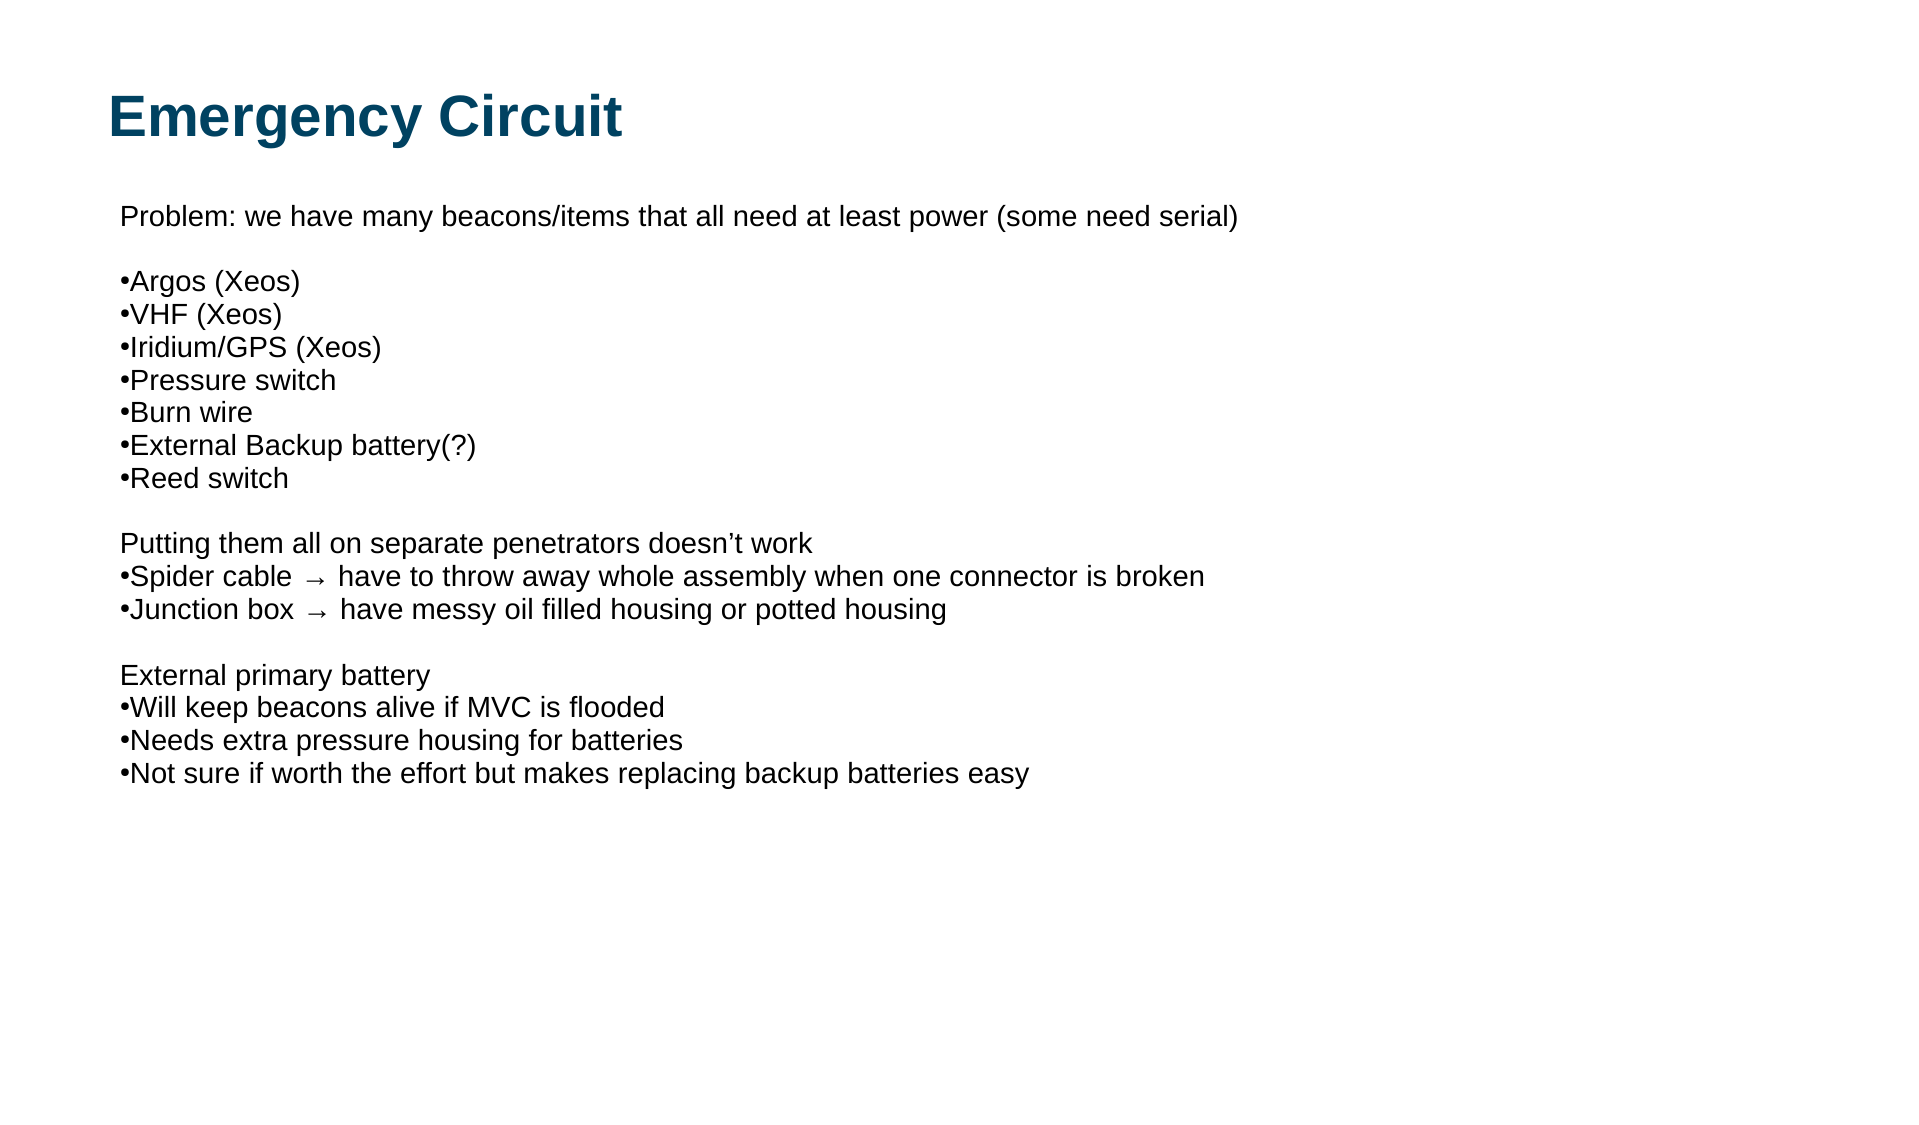

# Emergency Circuit
Problem: we have many beacons/items that all need at least power (some need serial)
Argos (Xeos)
VHF (Xeos)
Iridium/GPS (Xeos)
Pressure switch
Burn wire
External Backup battery(?)
Reed switch
Putting them all on separate penetrators doesn’t work
Spider cable → have to throw away whole assembly when one connector is broken
Junction box → have messy oil filled housing or potted housing
External primary battery
Will keep beacons alive if MVC is flooded
Needs extra pressure housing for batteries
Not sure if worth the effort but makes replacing backup batteries easy